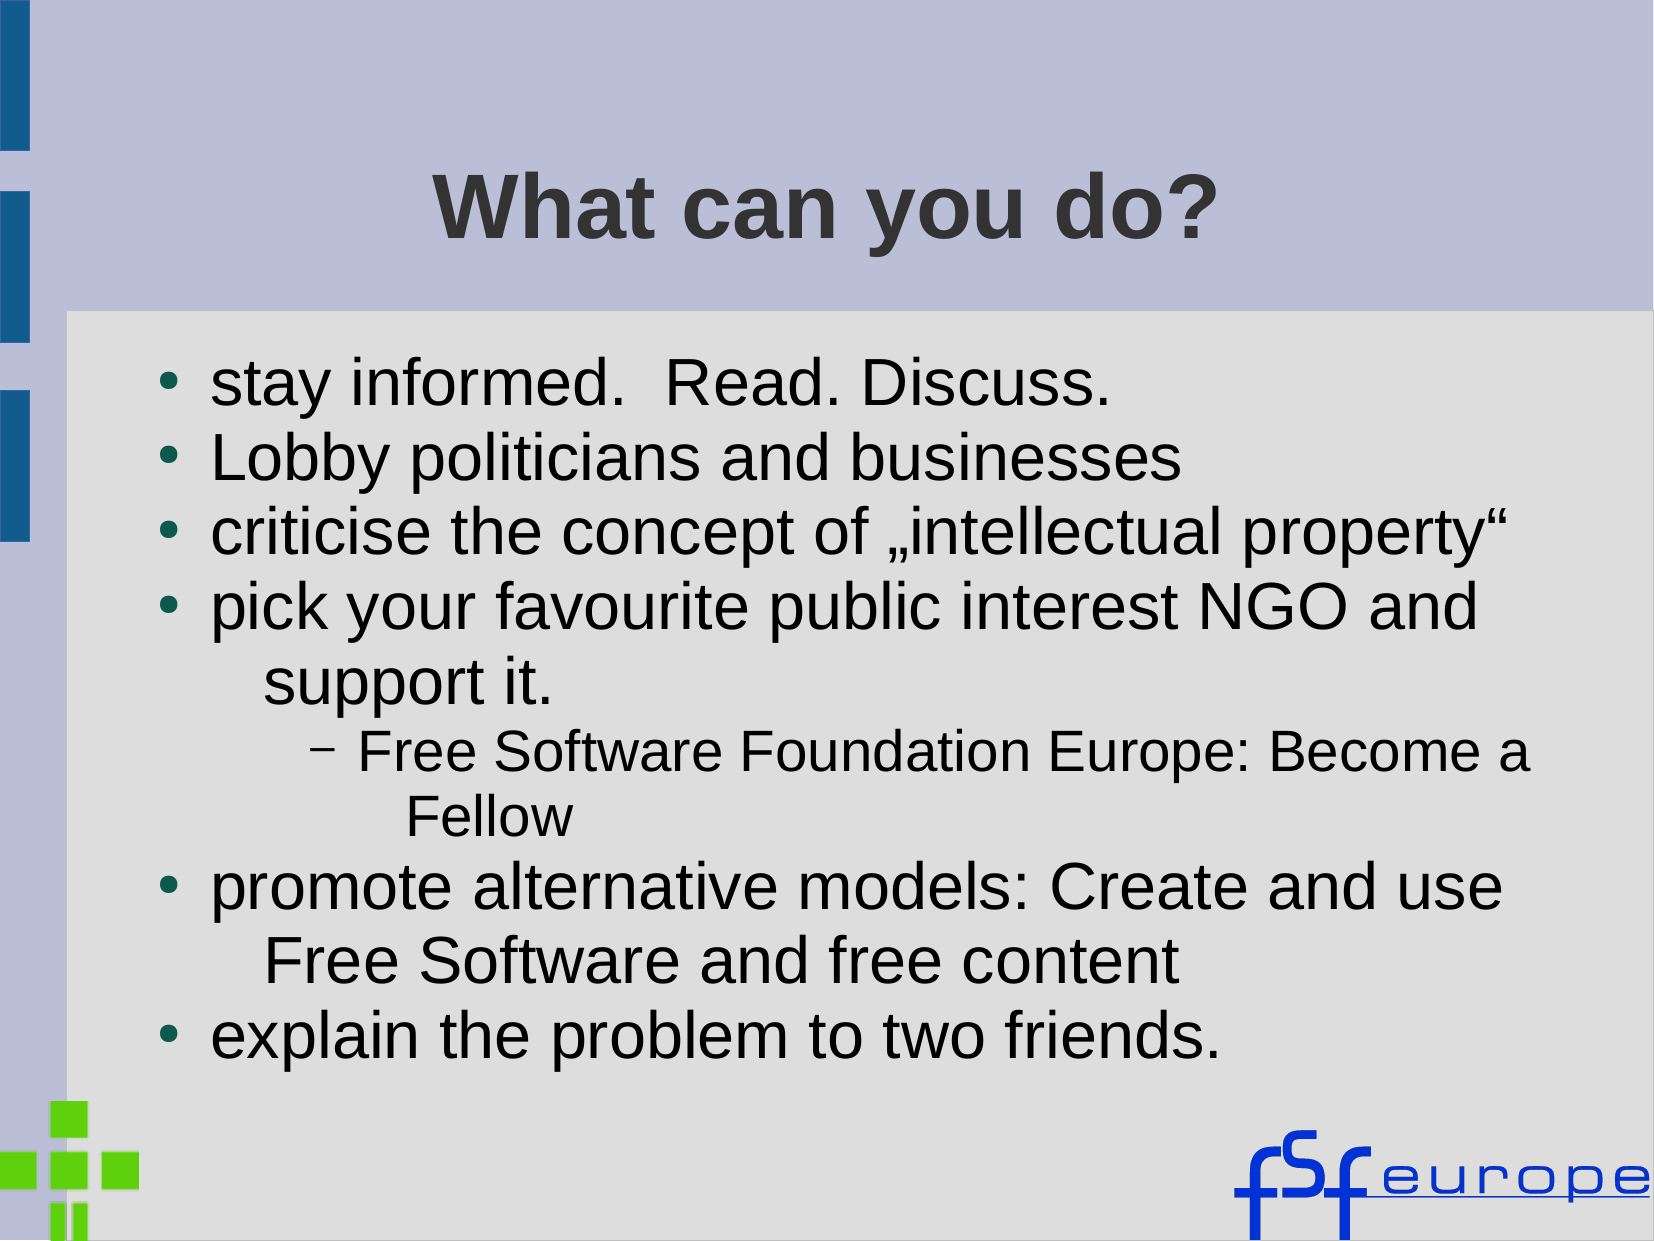

# What can you do?
stay informed. Read. Discuss.
Lobby politicians and businesses
criticise the concept of „intellectual property“
pick your favourite public interest NGO and support it.
Free Software Foundation Europe: Become a Fellow
promote alternative models: Create and use Free Software and free content
explain the problem to two friends.